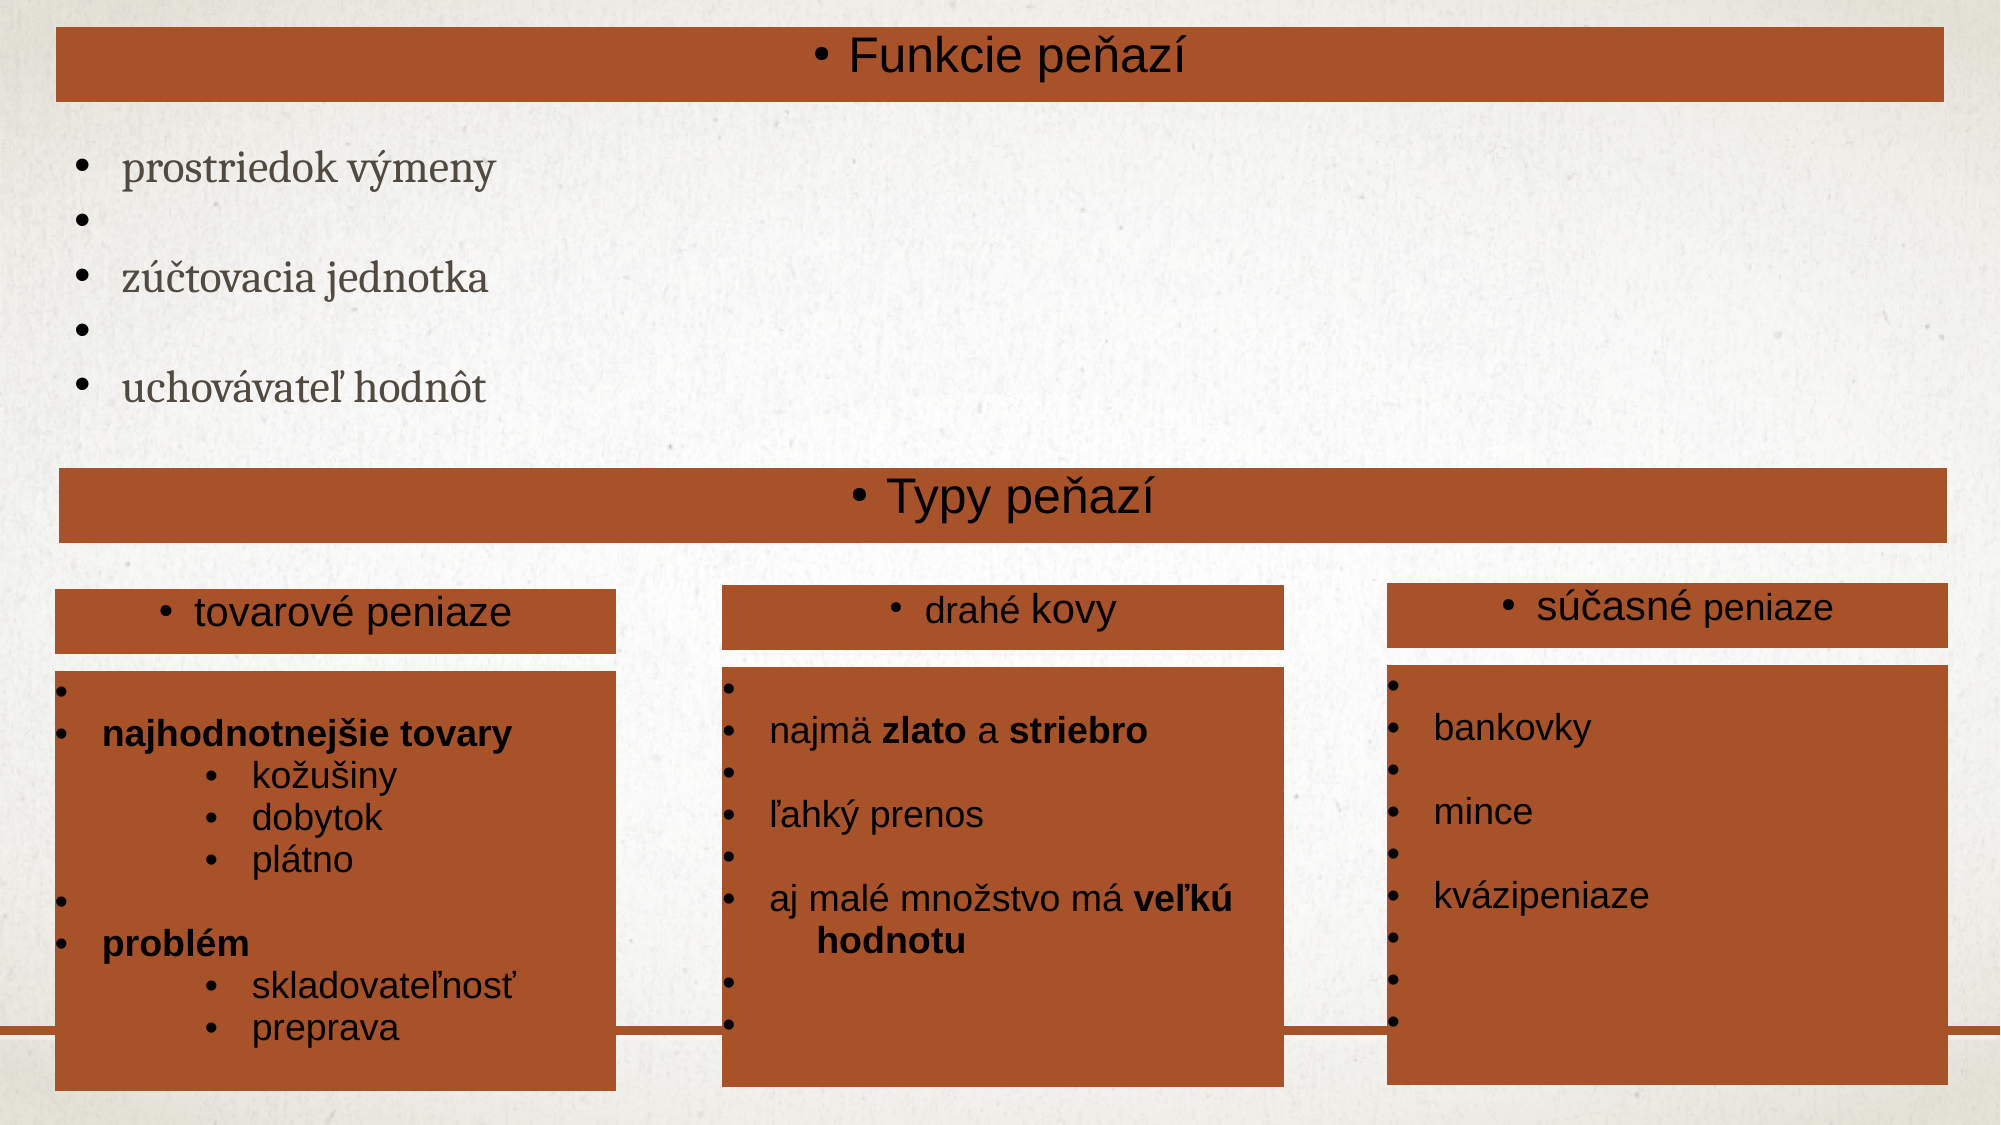

| Funkcie peňazí |
| --- |
prostriedok výmeny
zúčtovacia jednotka
uchovávateľ hodnôt
| Typy peňazí |
| --- |
| súčasné peniaze |
| --- |
| drahé kovy |
| --- |
| tovarové peniaze |
| --- |
| bankovky mince kvázipeniaze |
| --- |
| najmä zlato a striebro ľahký prenos aj malé množstvo má veľkú hodnotu |
| --- |
| najhodnotnejšie tovary kožušiny dobytok plátno problém skladovateľnosť preprava |
| --- |